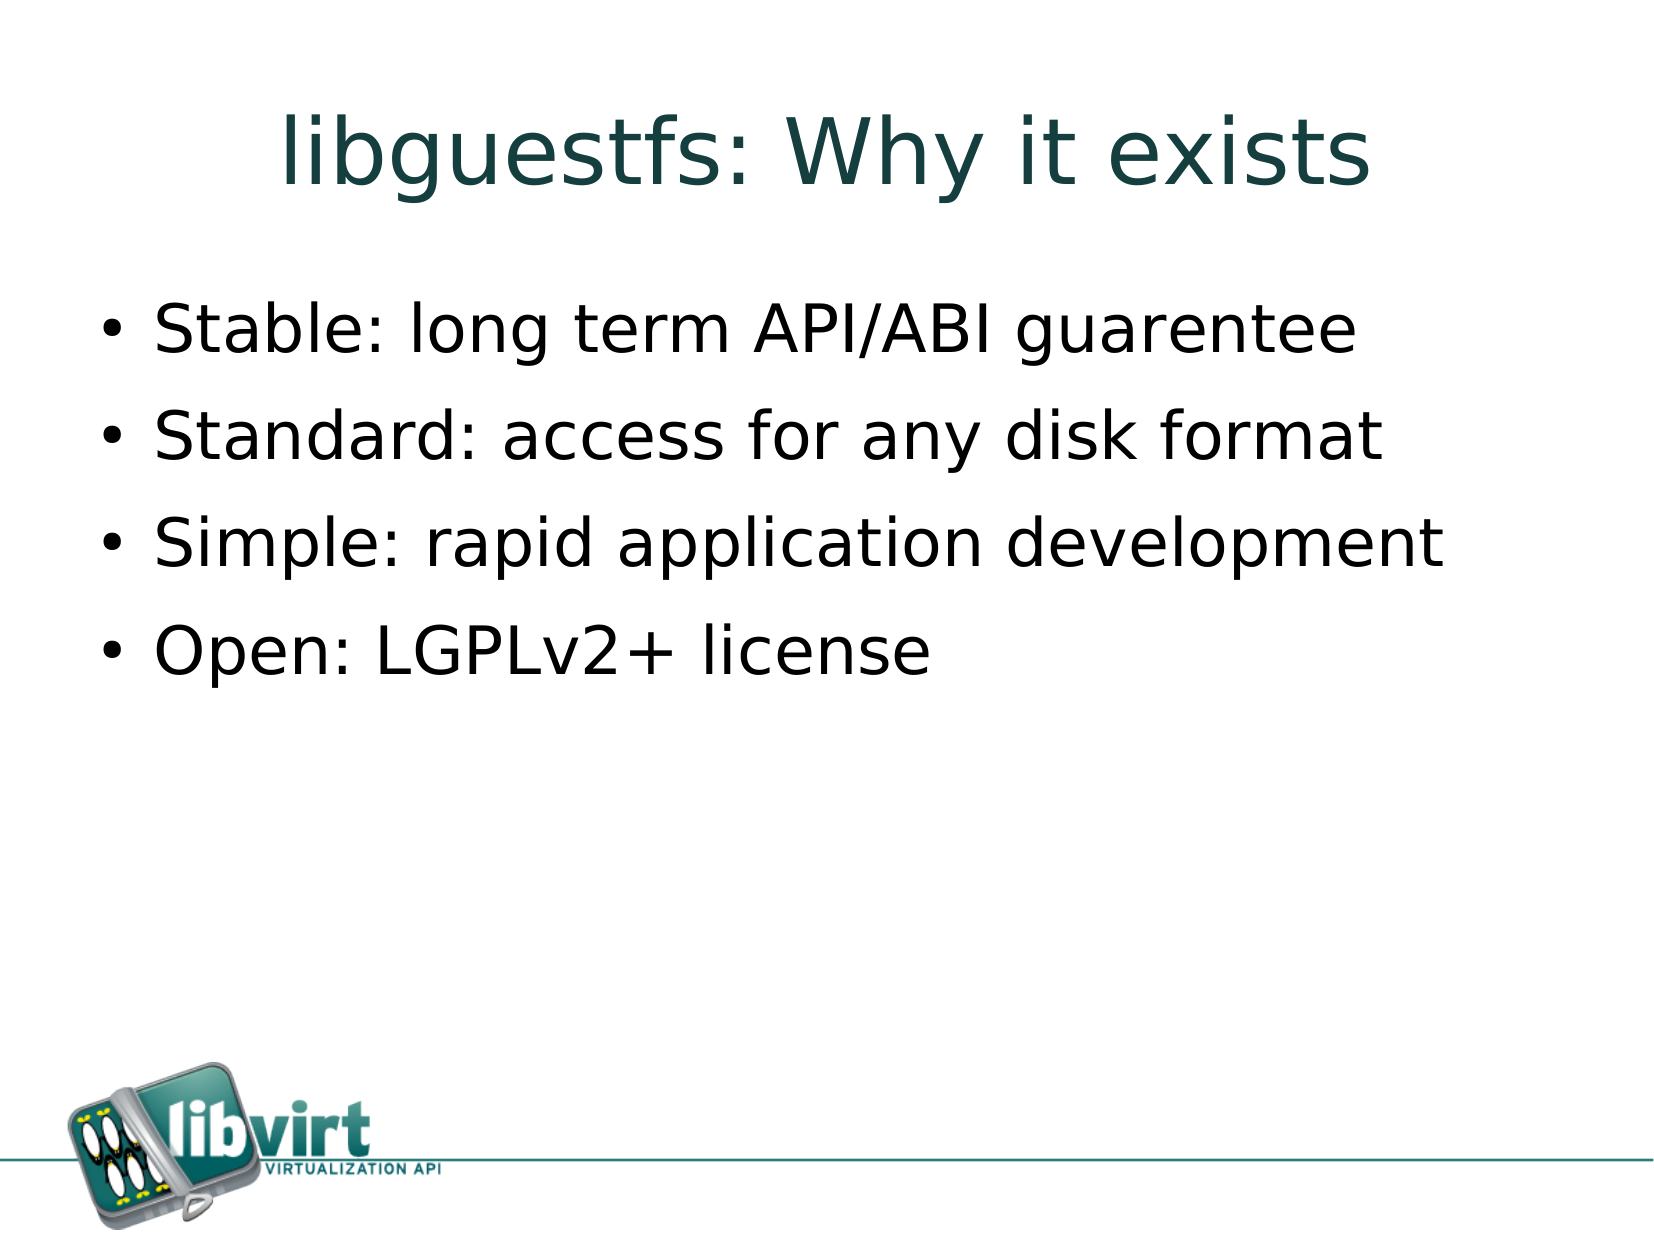

# libguestfs: Why it exists
Stable: long term API/ABI guarentee
Standard: access for any disk format
Simple: rapid application development
Open: LGPLv2+ license